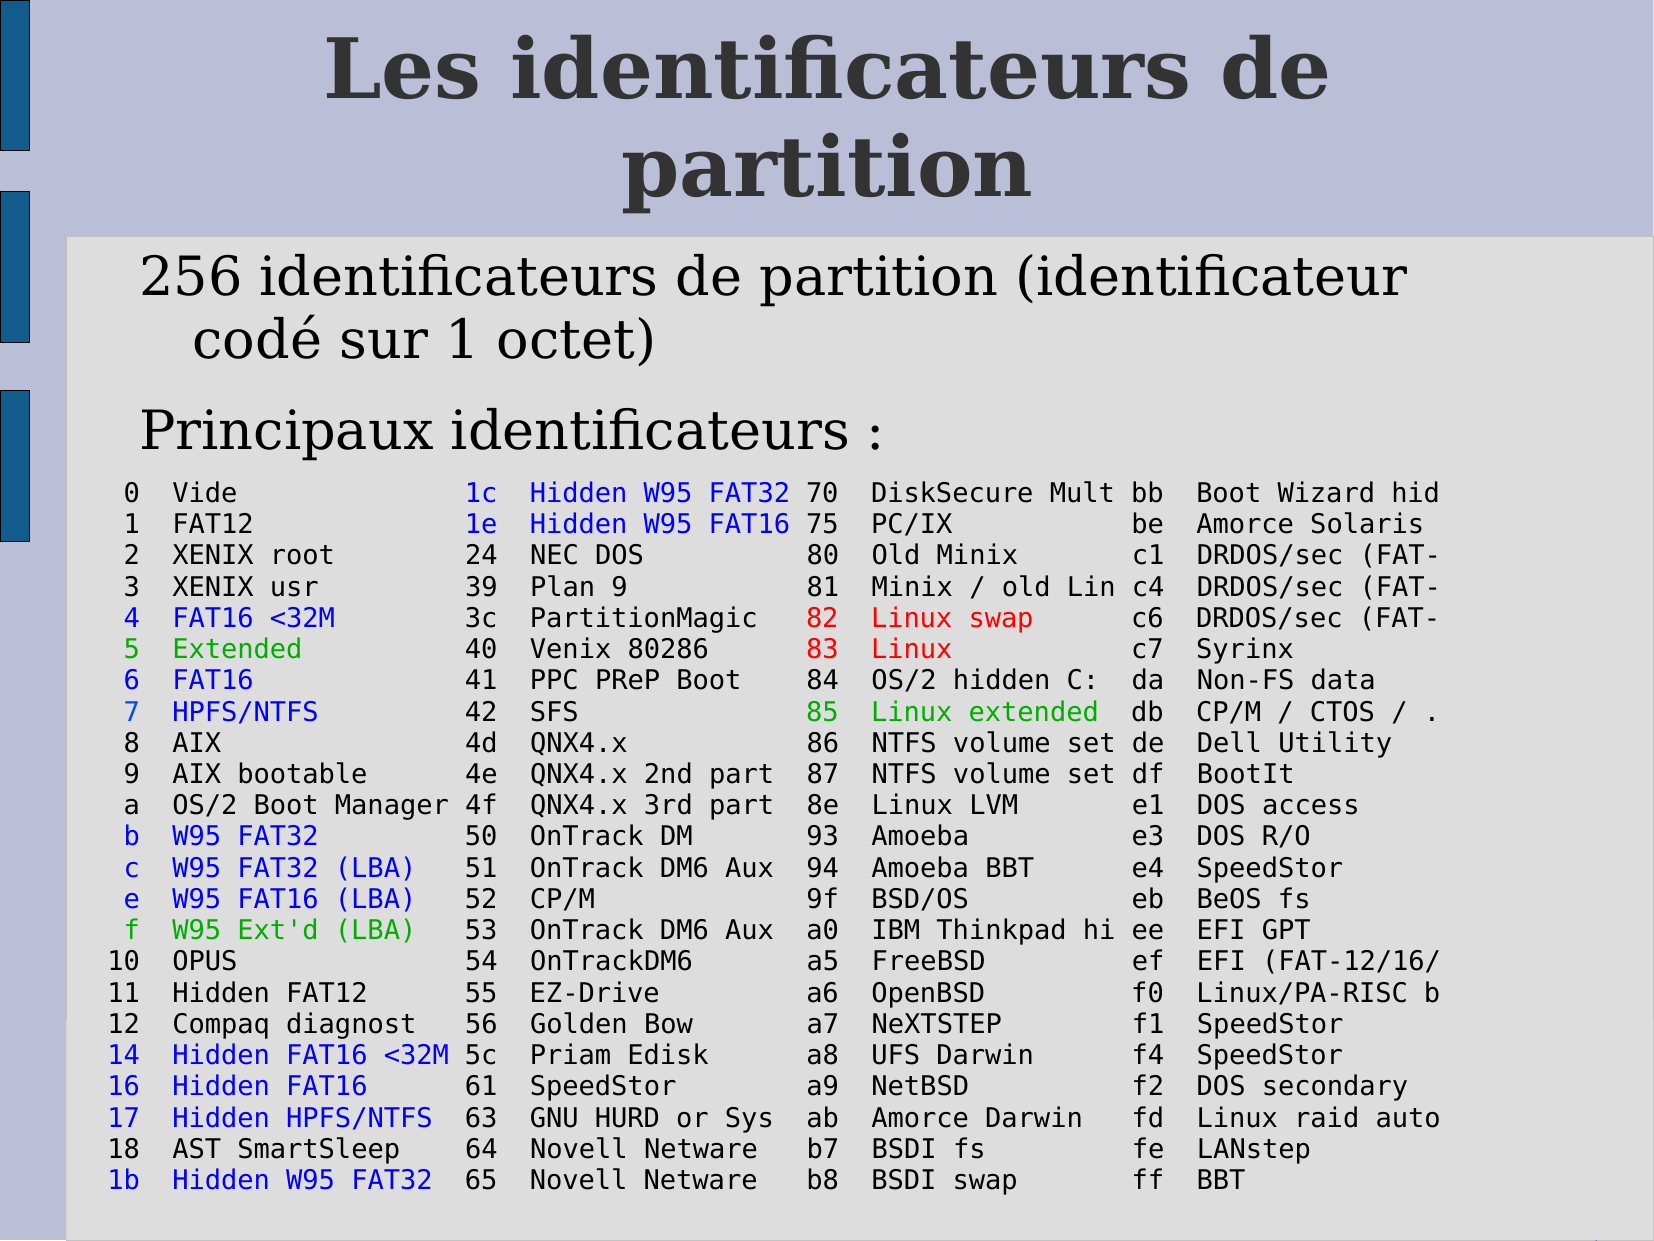

# Les identificateurs de partition
256 identificateurs de partition (identificateur codé sur 1 octet)
Principaux identificateurs :
 0 Vide 1c Hidden W95 FAT32 70 DiskSecure Mult bb Boot Wizard hid
 1 FAT12 1e Hidden W95 FAT16 75 PC/IX be Amorce Solaris
 2 XENIX root 24 NEC DOS 80 Old Minix c1 DRDOS/sec (FAT-
 3 XENIX usr 39 Plan 9 81 Minix / old Lin c4 DRDOS/sec (FAT-
 4 FAT16 <32M 3c PartitionMagic 82 Linux swap c6 DRDOS/sec (FAT-
 5 Extended 40 Venix 80286 83 Linux c7 Syrinx
 6 FAT16 41 PPC PReP Boot 84 OS/2 hidden C: da Non-FS data
 7 HPFS/NTFS 42 SFS 85 Linux extended db CP/M / CTOS / .
 8 AIX 4d QNX4.x 86 NTFS volume set de Dell Utility
 9 AIX bootable 4e QNX4.x 2nd part 87 NTFS volume set df BootIt
 a OS/2 Boot Manager 4f QNX4.x 3rd part 8e Linux LVM e1 DOS access
 b W95 FAT32 50 OnTrack DM 93 Amoeba e3 DOS R/O
 c W95 FAT32 (LBA) 51 OnTrack DM6 Aux 94 Amoeba BBT e4 SpeedStor
 e W95 FAT16 (LBA) 52 CP/M 9f BSD/OS eb BeOS fs
 f W95 Ext'd (LBA) 53 OnTrack DM6 Aux a0 IBM Thinkpad hi ee EFI GPT
10 OPUS 54 OnTrackDM6 a5 FreeBSD ef EFI (FAT-12/16/
11 Hidden FAT12 55 EZ-Drive a6 OpenBSD f0 Linux/PA-RISC b
12 Compaq diagnost 56 Golden Bow a7 NeXTSTEP f1 SpeedStor
14 Hidden FAT16 <32M 5c Priam Edisk a8 UFS Darwin f4 SpeedStor
16 Hidden FAT16 61 SpeedStor a9 NetBSD f2 DOS secondary
17 Hidden HPFS/NTFS 63 GNU HURD or Sys ab Amorce Darwin fd Linux raid auto
18 AST SmartSleep 64 Novell Netware b7 BSDI fs fe LANstep
1b Hidden W95 FAT32 65 Novell Netware b8 BSDI swap ff BBT